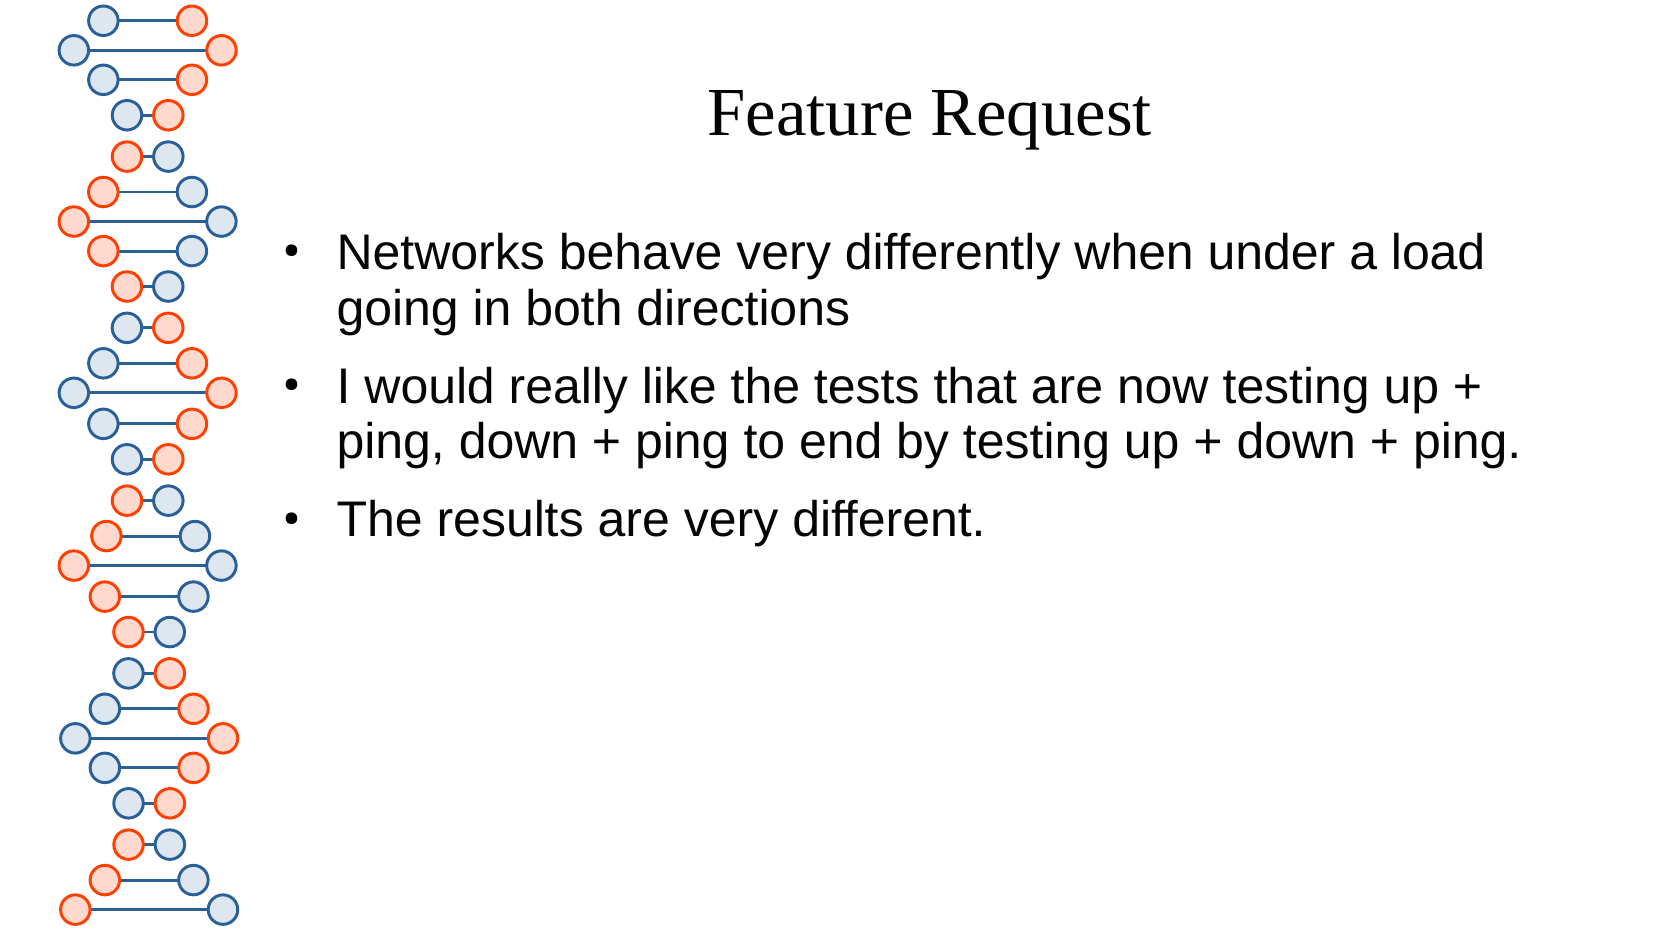

# Feature Request
Networks behave very differently when under a load going in both directions
I would really like the tests that are now testing up + ping, down + ping to end by testing up + down + ping.
The results are very different.